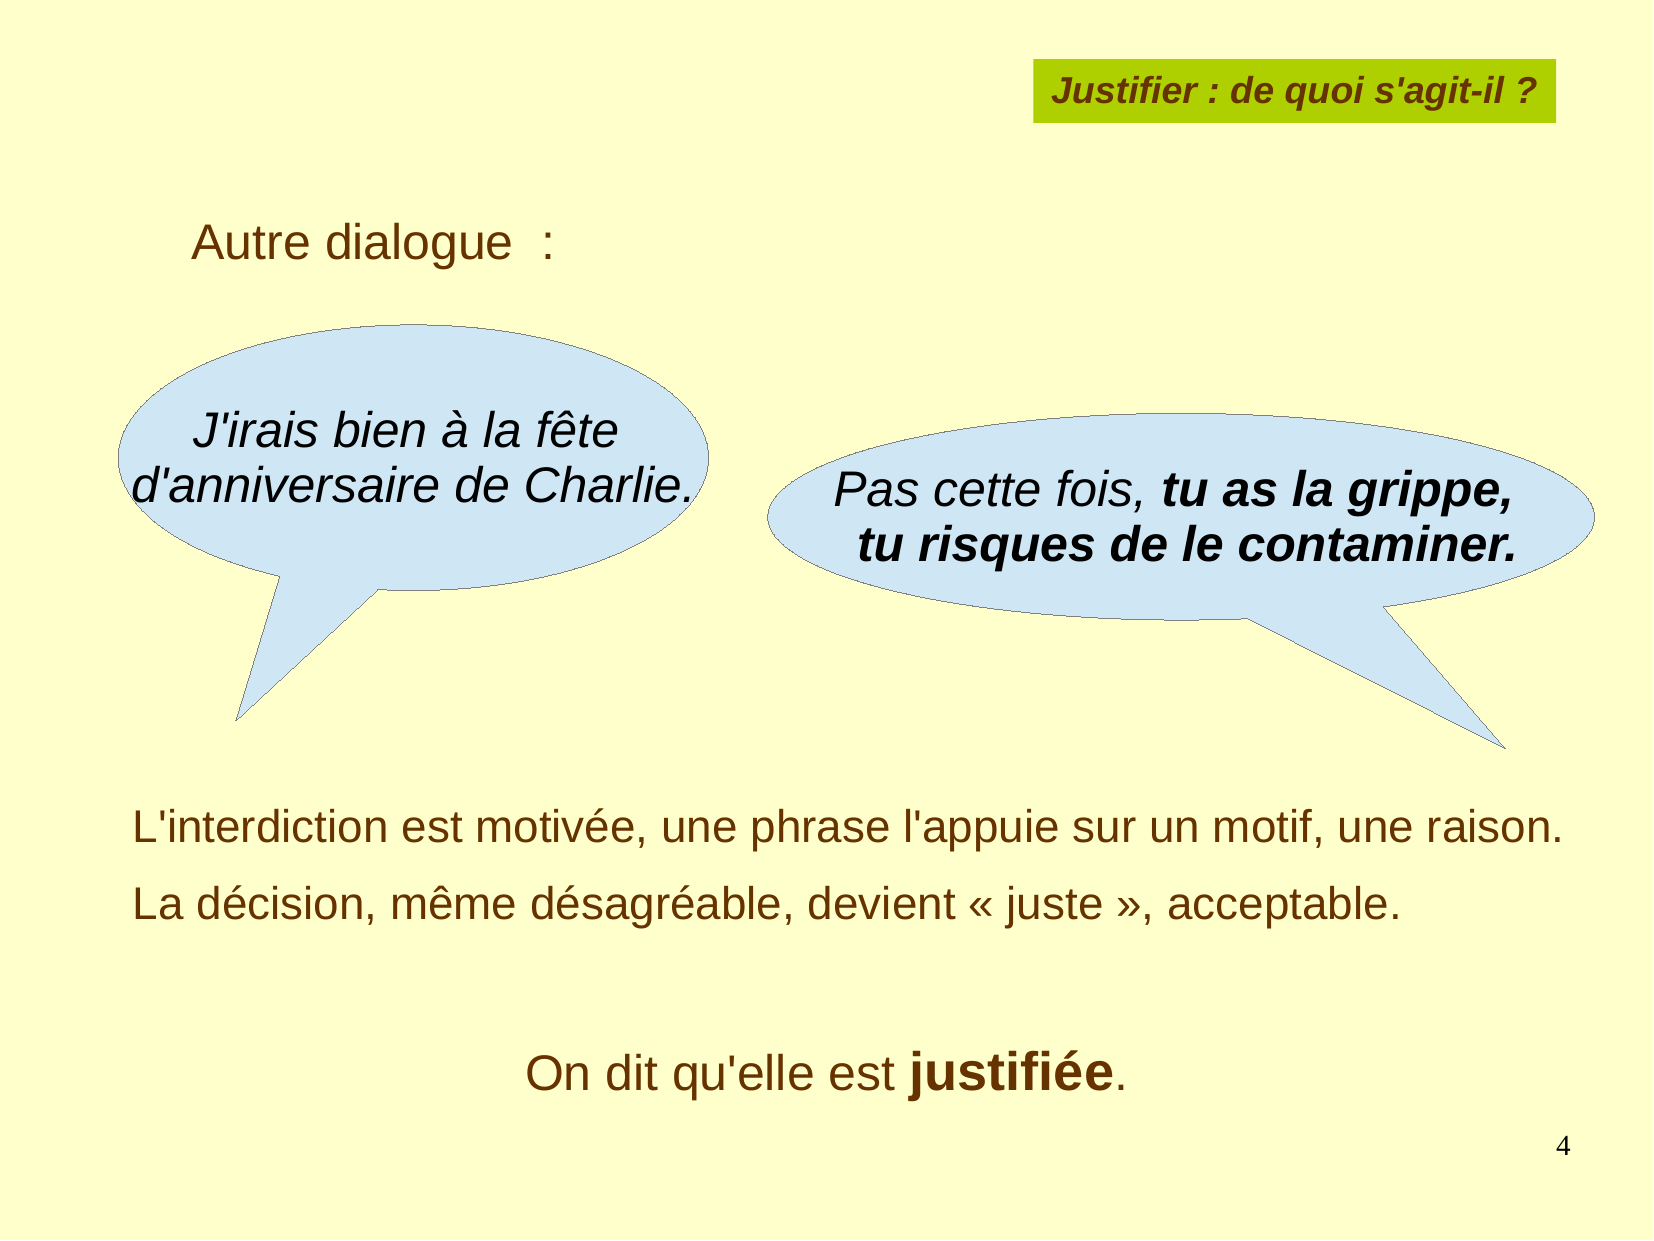

Justifier : de quoi s'agit-il ?
Autre dialogue  :
J'irais bien à la fête
d'anniversaire de Charlie.
Pas cette fois, tu as la grippe,
 tu risques de le contaminer.
L'interdiction est motivée, une phrase l'appuie sur un motif, une raison.
La décision, même désagréable, devient « juste », acceptable.
On dit qu'elle est justifiée.
4